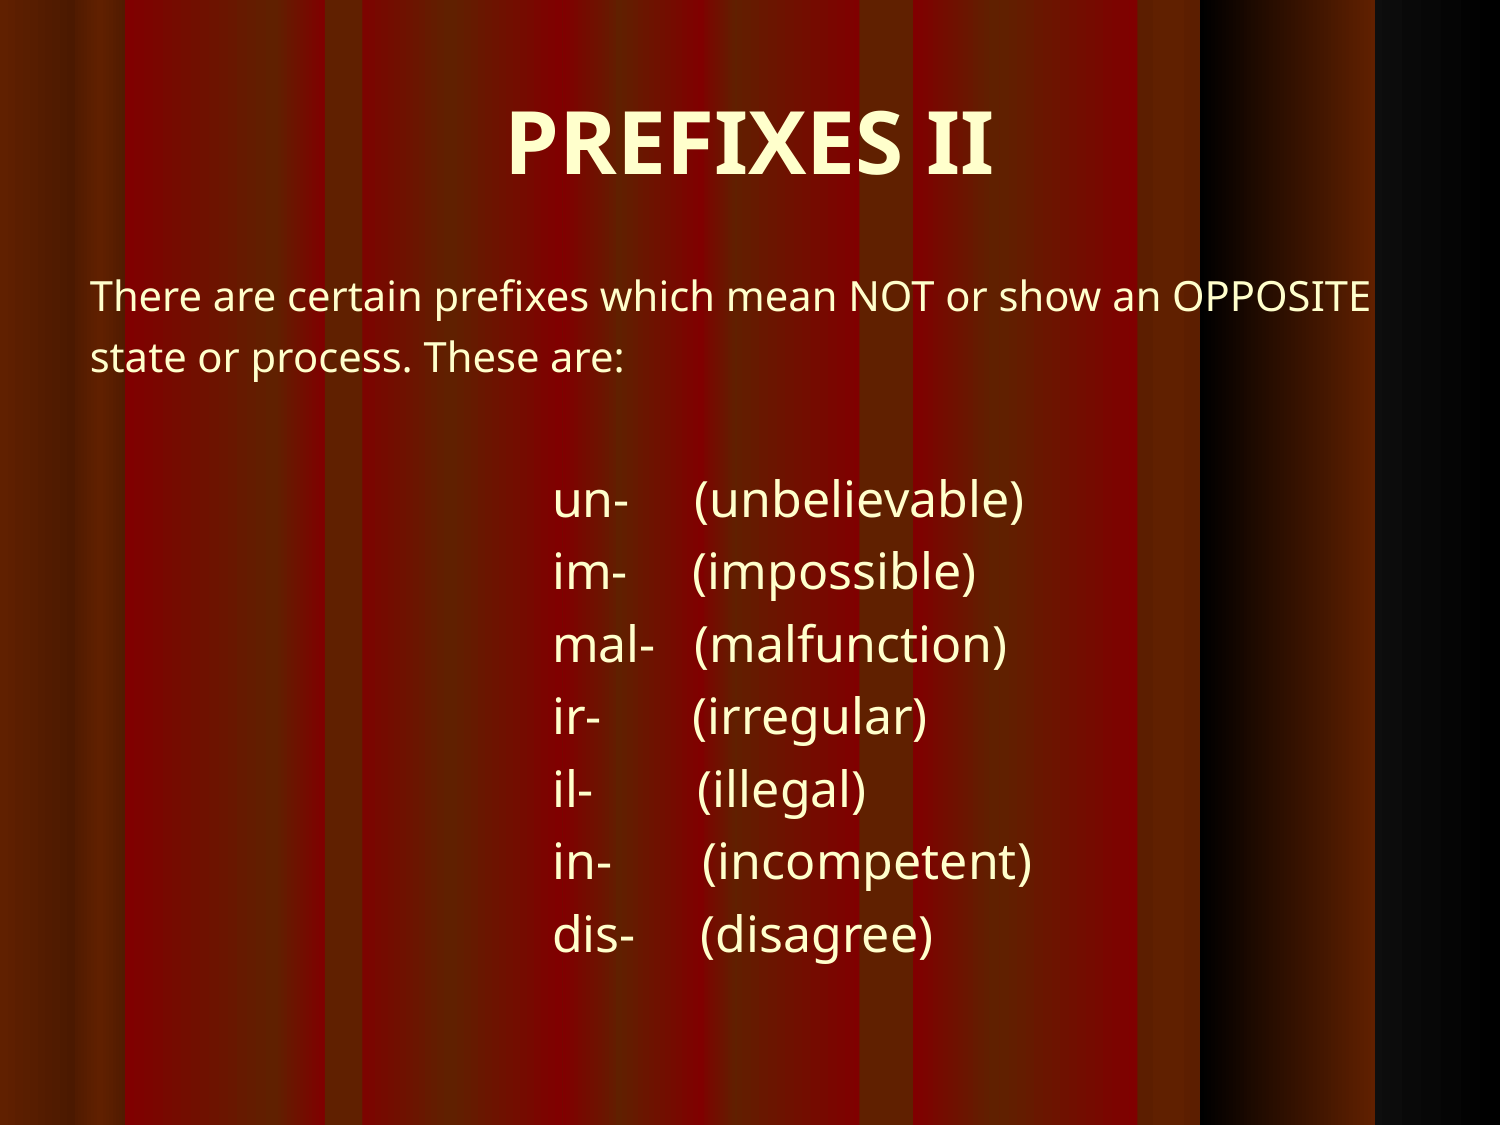

# PREFIXES II
There are certain prefixes which mean NOT or show an OPPOSITE
state or process. These are:
un- (unbelievable)‏
im- (impossible)‏
mal- (malfunction)‏
ir- (irregular)‏
il- (illegal)‏
in- (incompetent)‏
dis- (disagree)‏